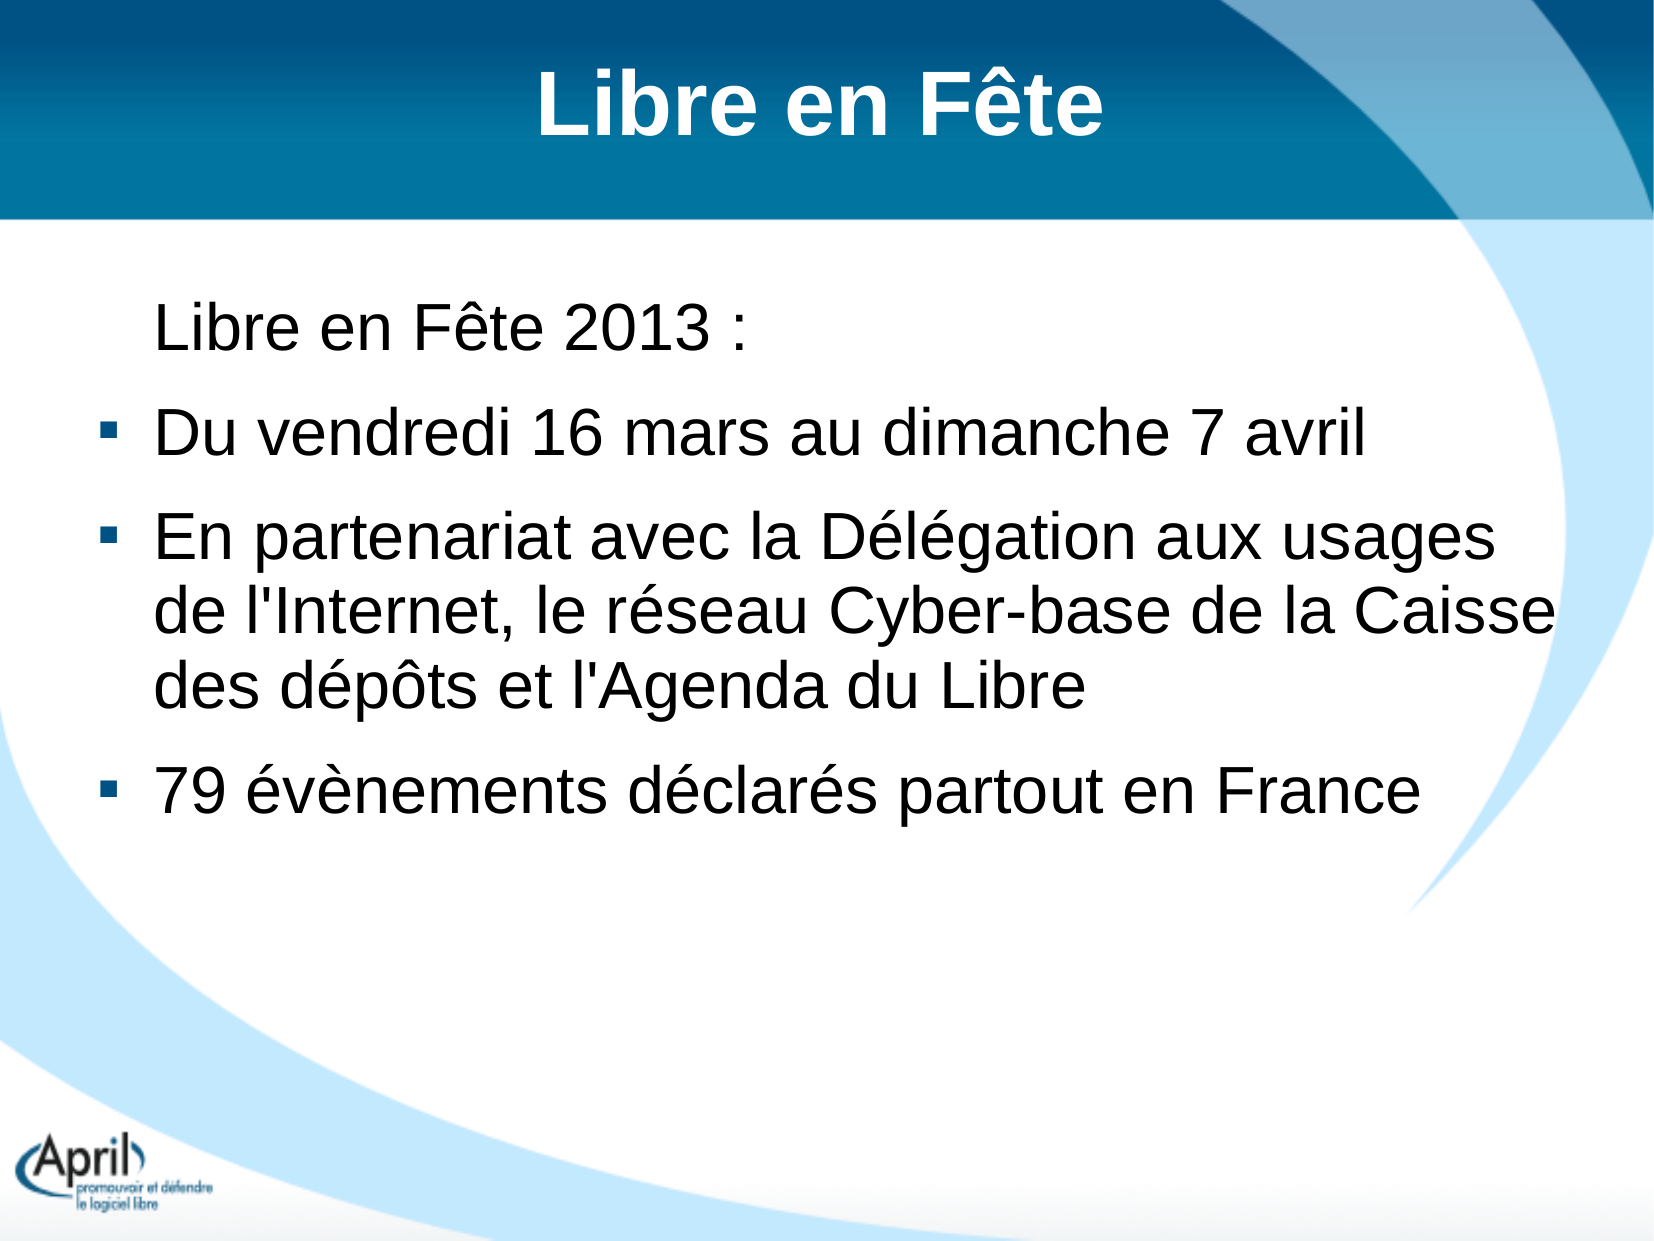

# Libre en Fête
Libre en Fête 2013 :
Du vendredi 16 mars au dimanche 7 avril
En partenariat avec la Délégation aux usages de l'Internet, le réseau Cyber-base de la Caisse des dépôts et l'Agenda du Libre
79 évènements déclarés partout en France